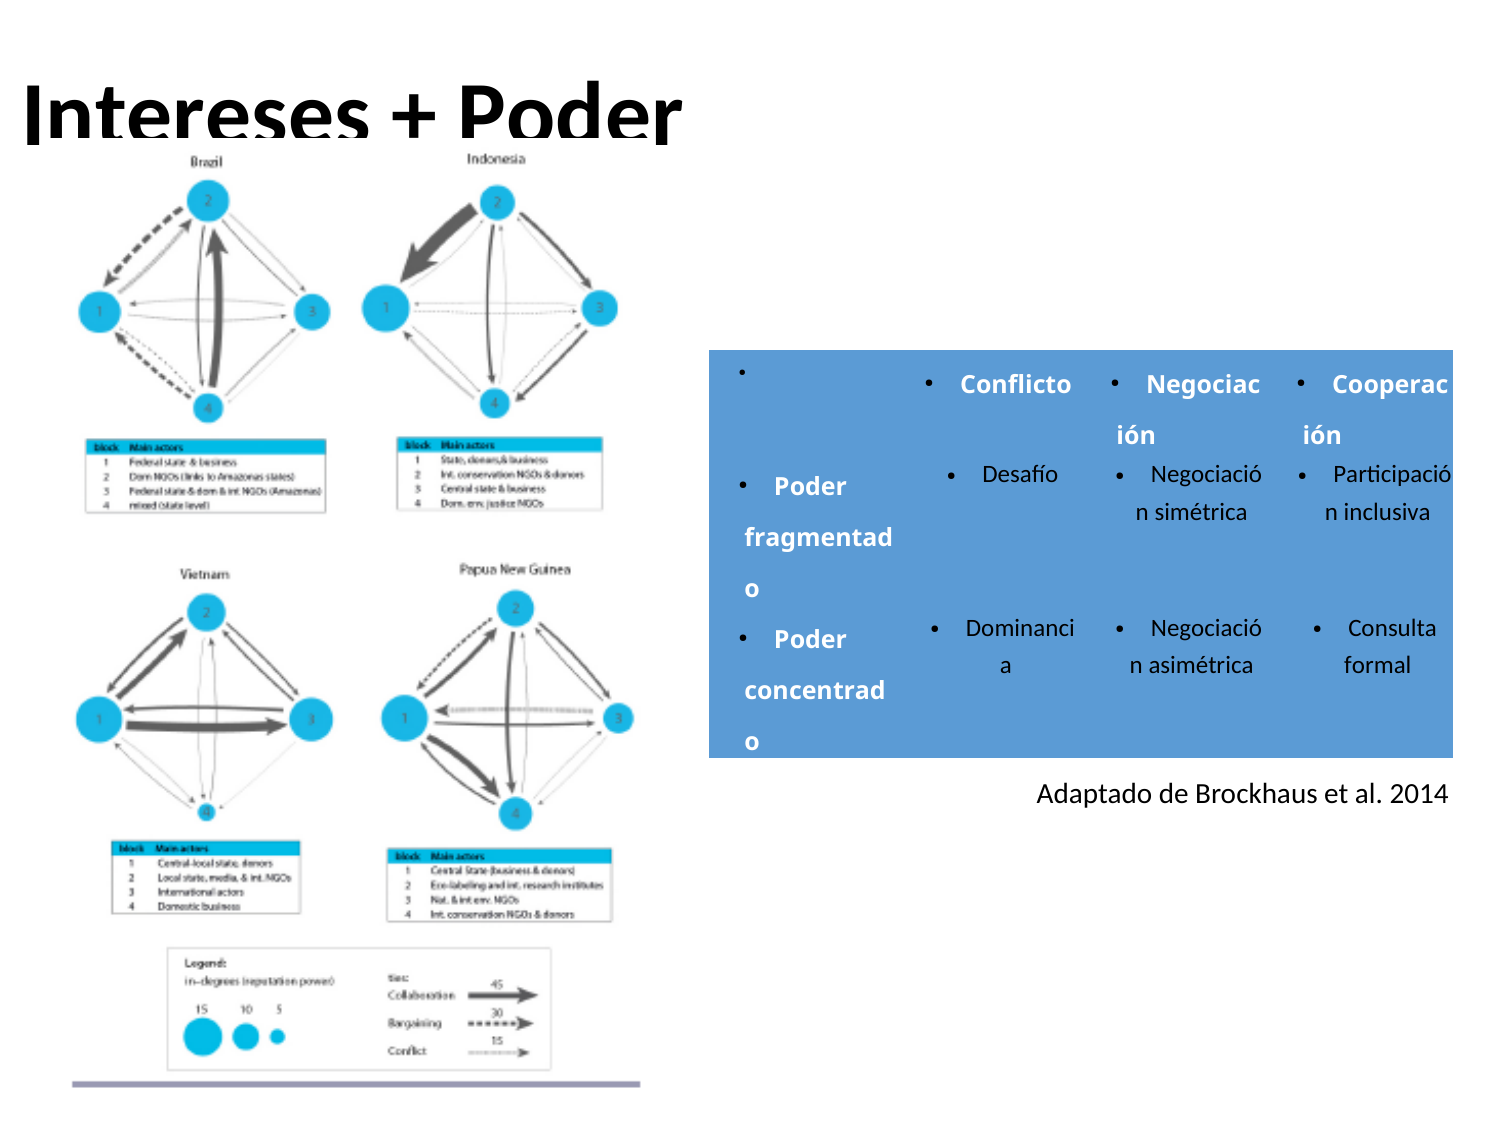

Intereses + Poder
| | Conflicto | Negociación | Cooperación |
| --- | --- | --- | --- |
| Poder fragmentado | Desafío | Negociación simétrica | Participación inclusiva |
| Poder concentrado | Dominancia | Negociación asimétrica | Consulta formal |
Adaptado de Brockhaus et al. 2014